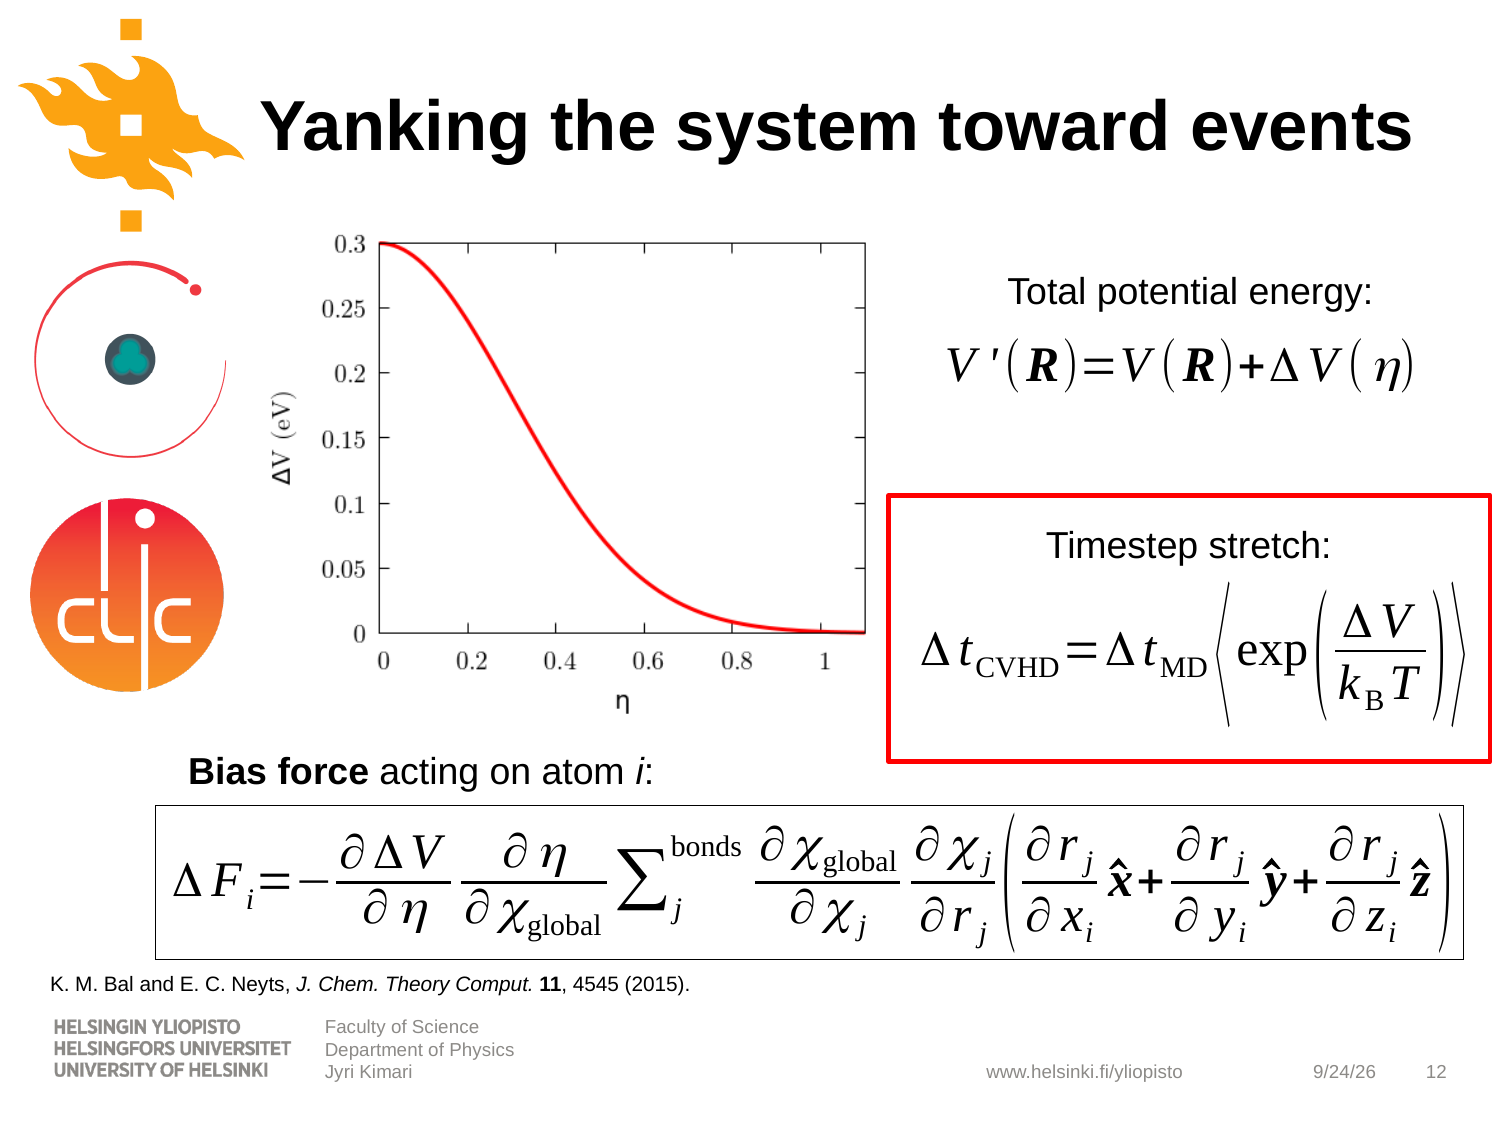

# Yanking the system toward events
Total potential energy:
Timestep stretch:
Bias force acting on atom i:
K. M. Bal and E. C. Neyts, J. Chem. Theory Comput. 11, 4545 (2015).
Faculty of Science
Department of Physics
Jyri Kimari